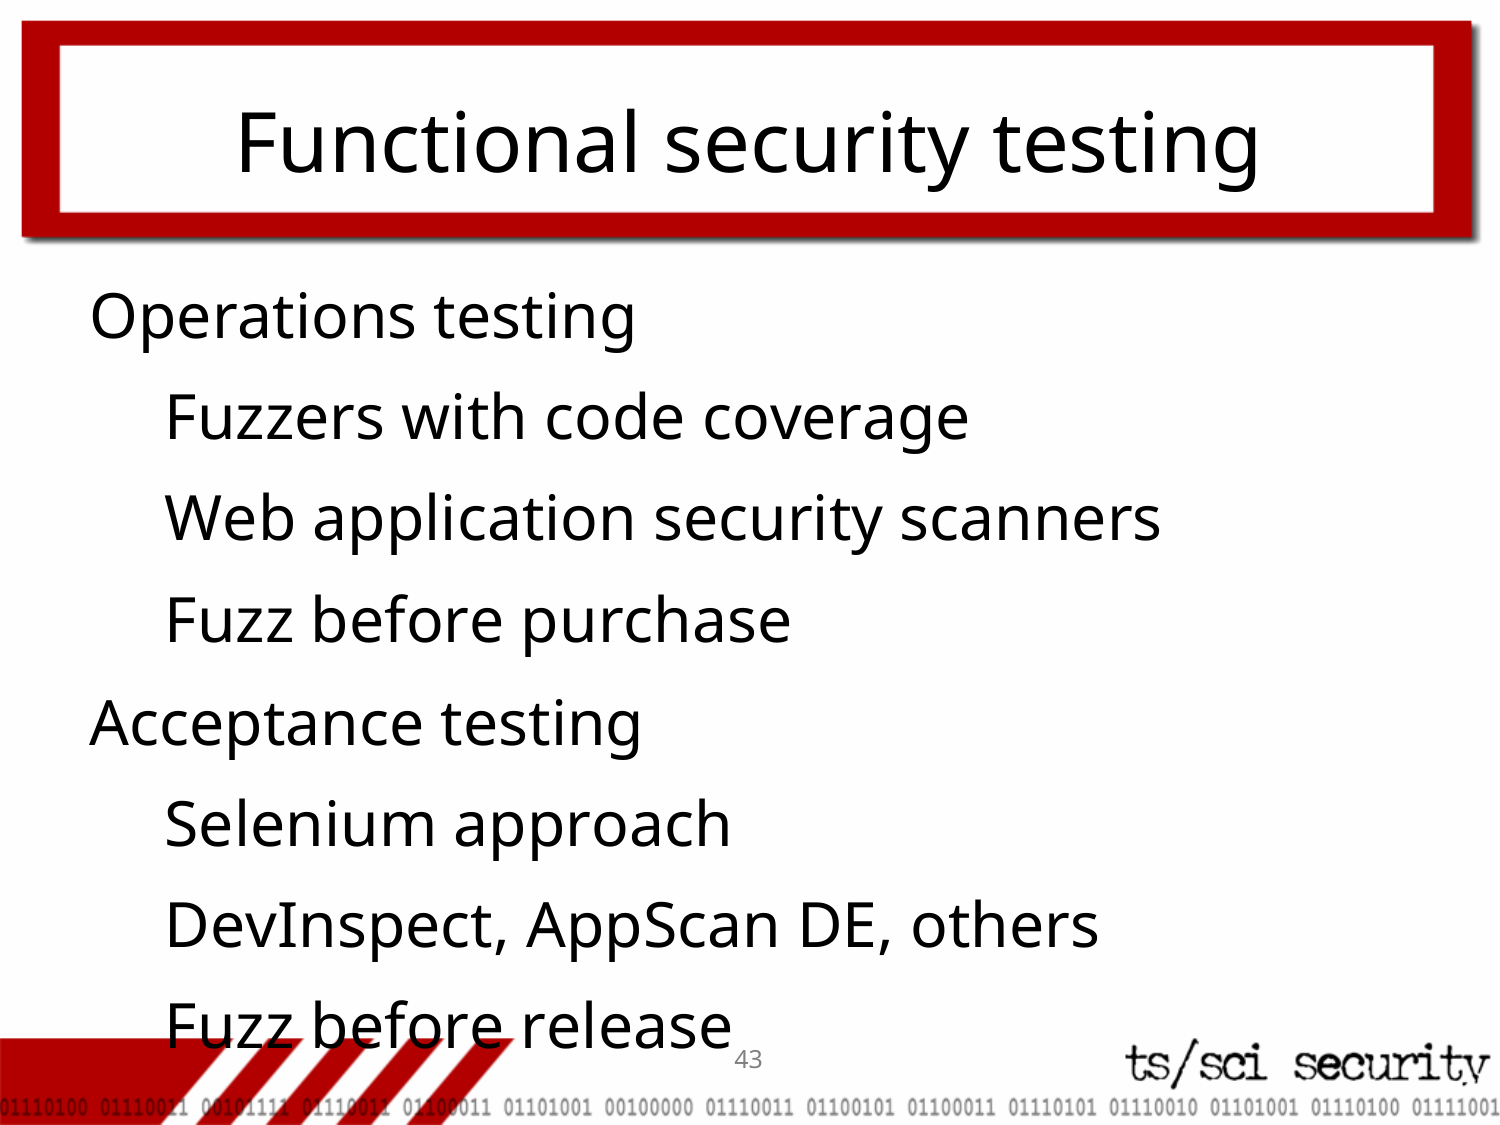

# Functional security testing
Operations testing
Fuzzers with code coverage
Web application security scanners
Fuzz before purchase
Acceptance testing
Selenium approach
DevInspect, AppScan DE, others
Fuzz before release
43